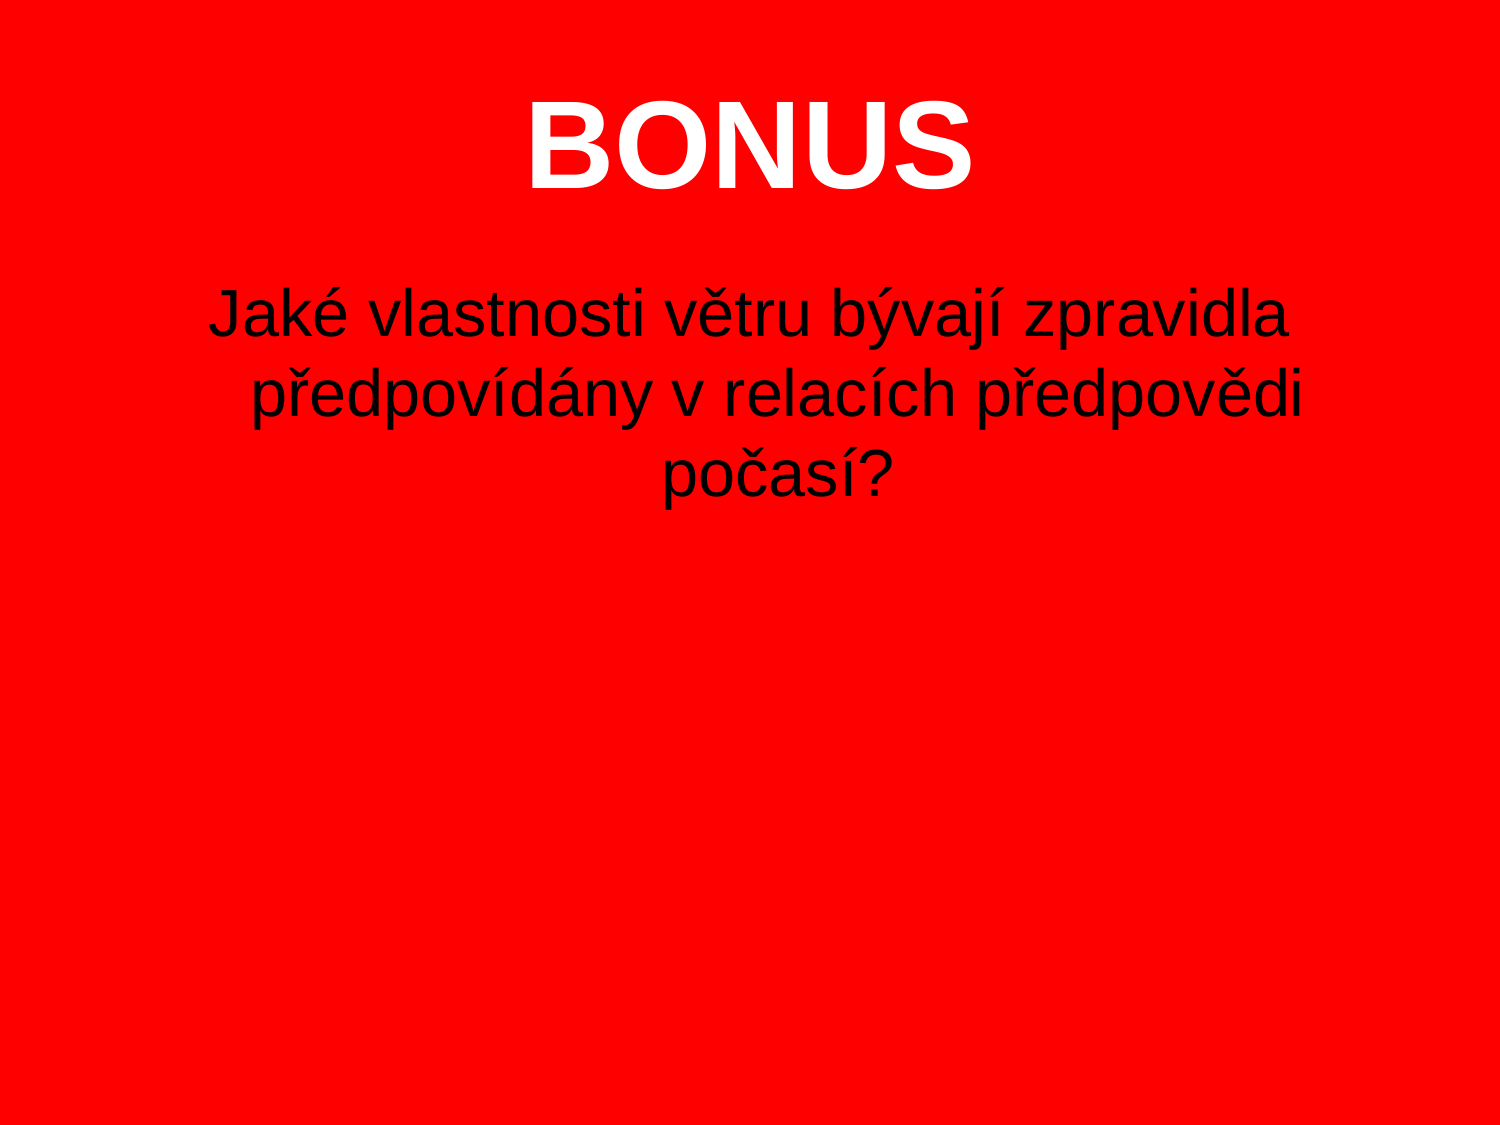

# BONUS
Jaké vlastnosti větru bývají zpravidla předpovídány v relacích předpovědi počasí?